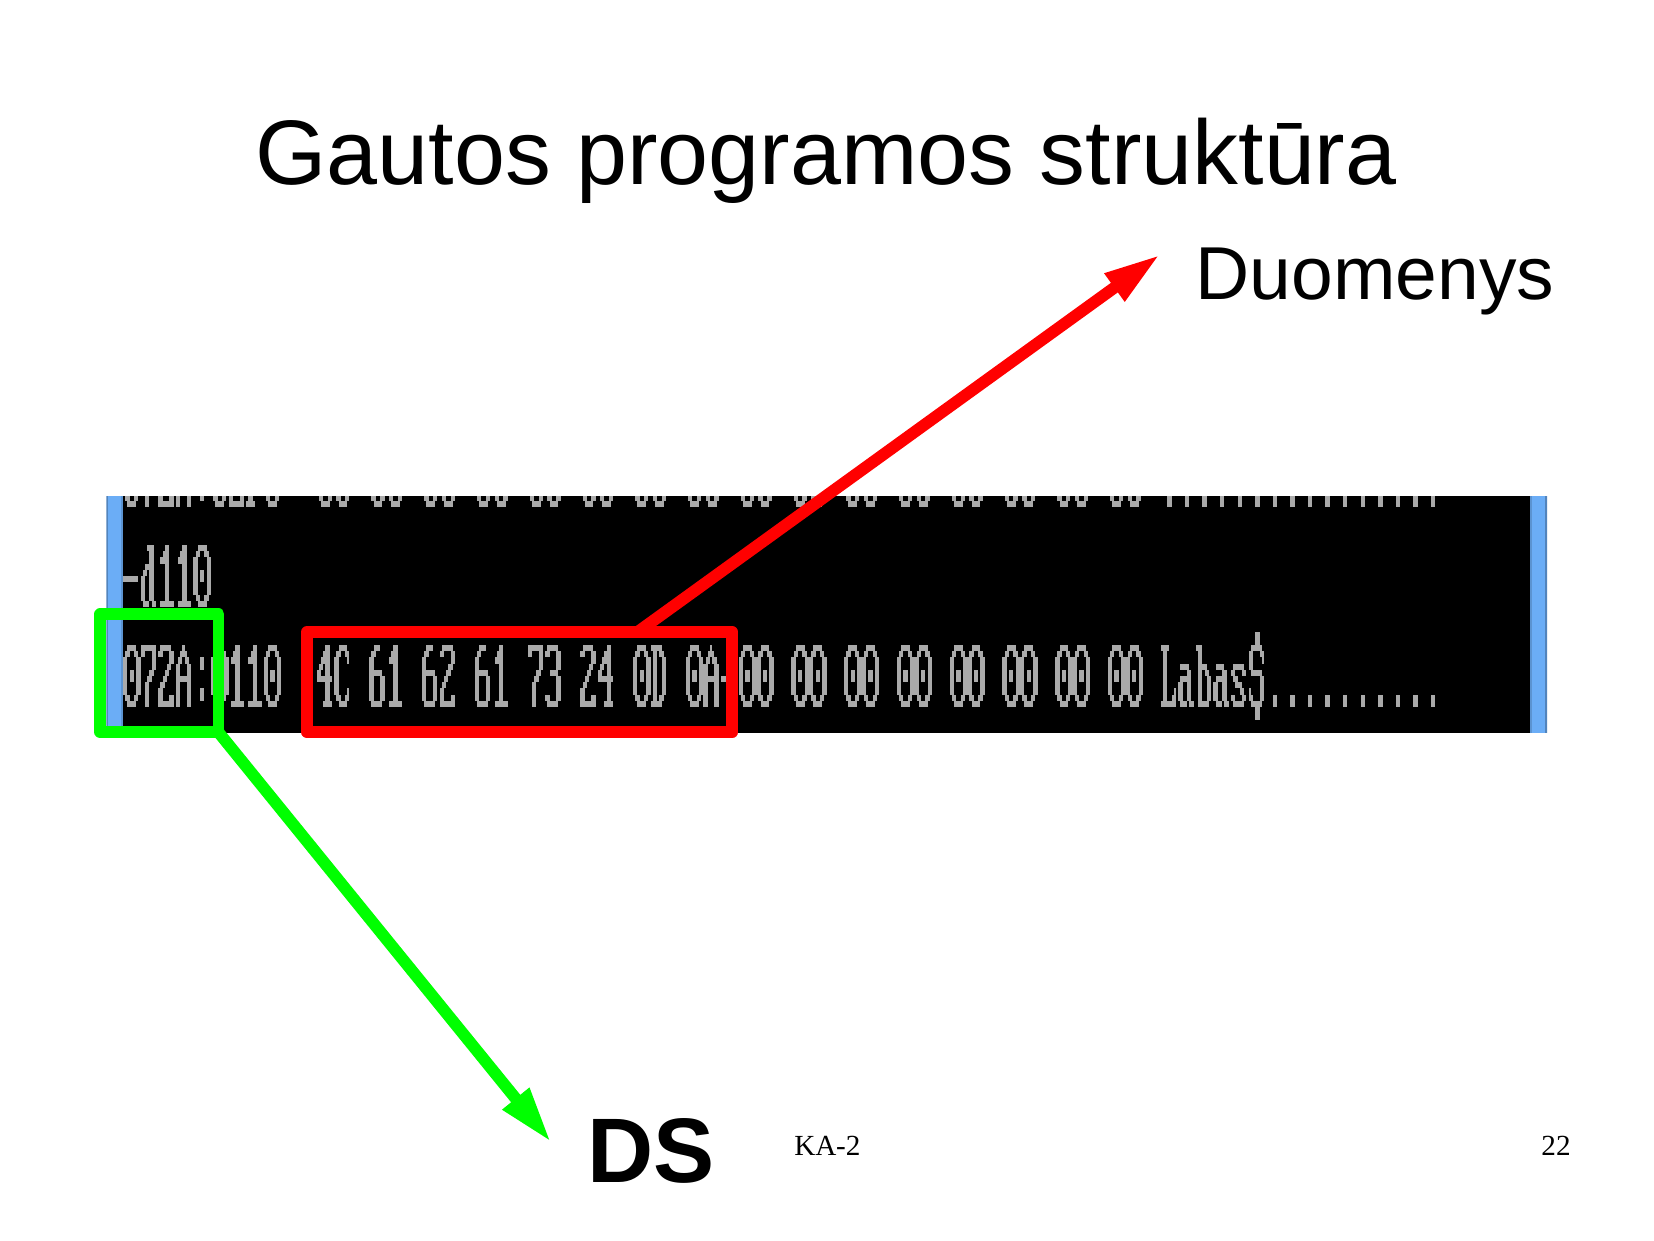

# Gautos programos struktūra
Duomenys
DS
KA-2
22